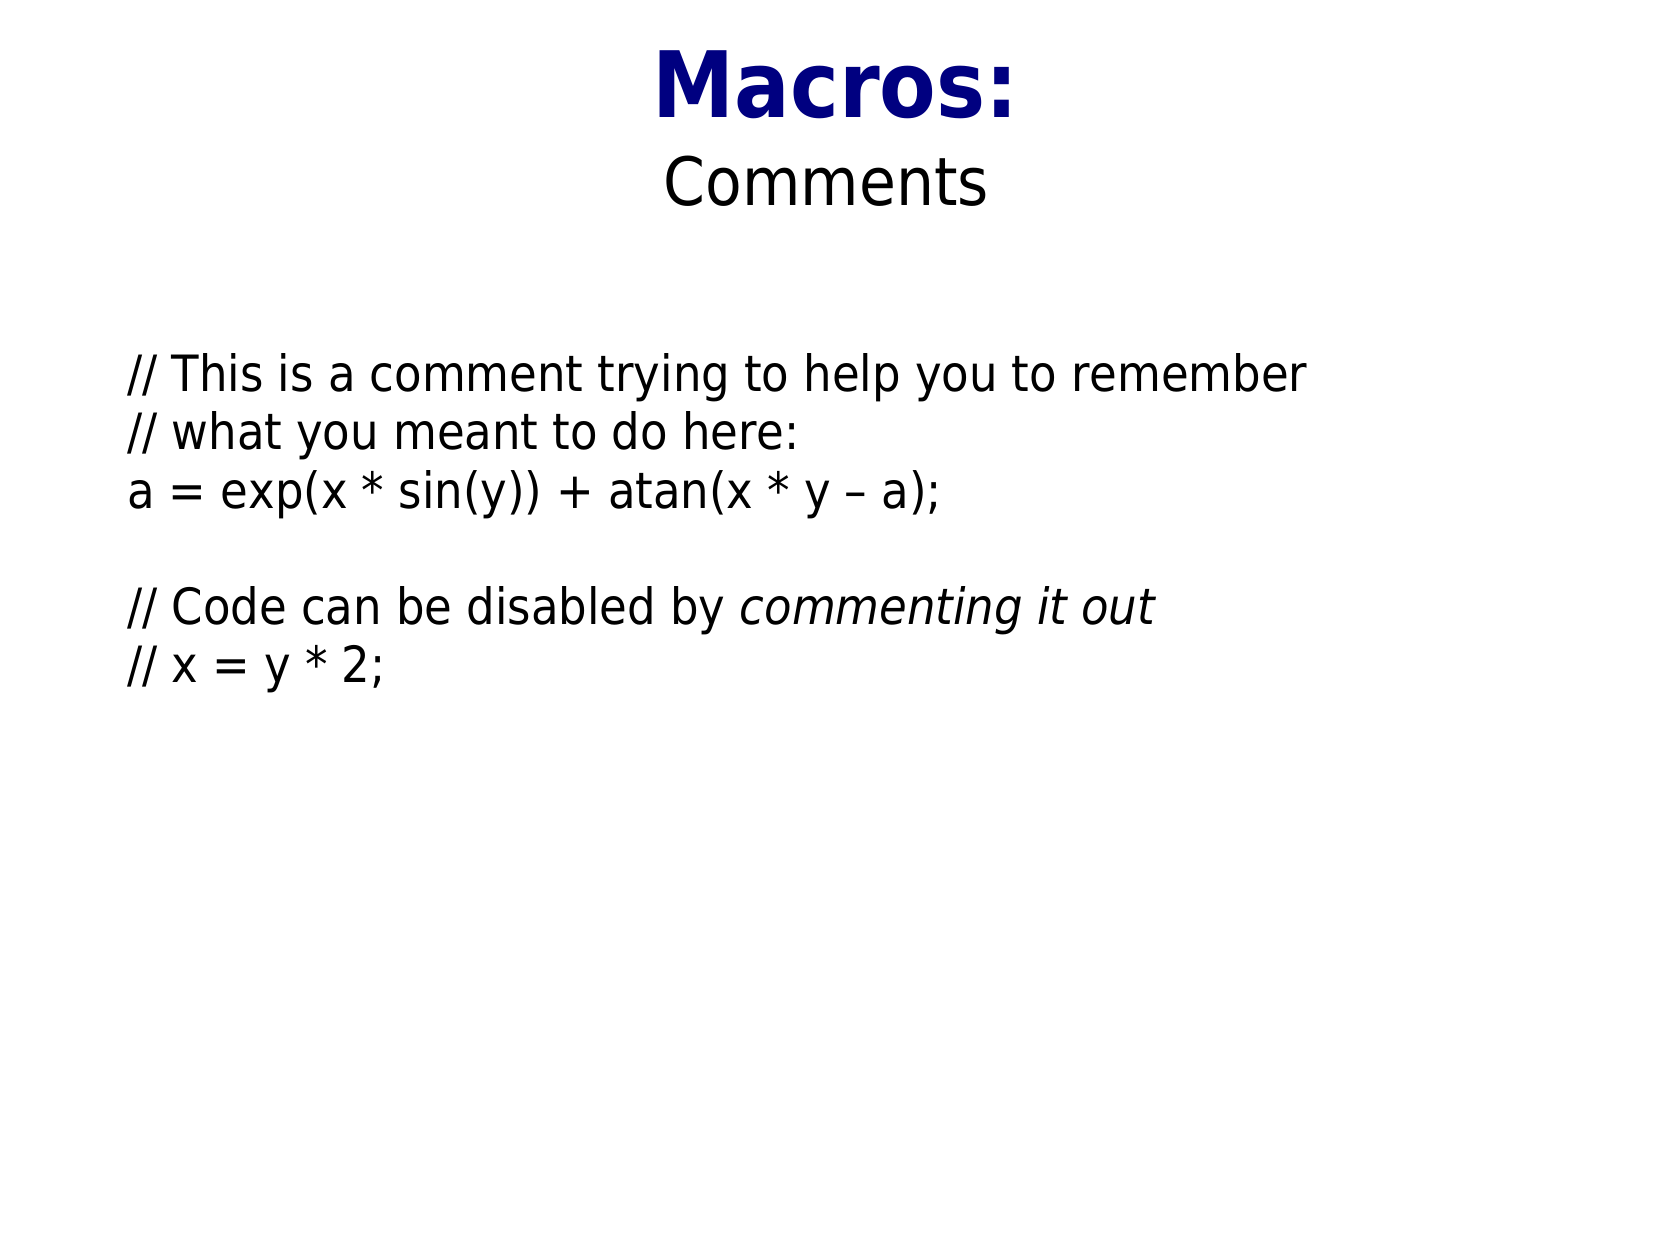

Macros:
# Comments
// This is a comment trying to help you to remember
// what you meant to do here:
a = exp(x * sin(y)) + atan(x * y – a);
// Code can be disabled by commenting it out
// x = y * 2;